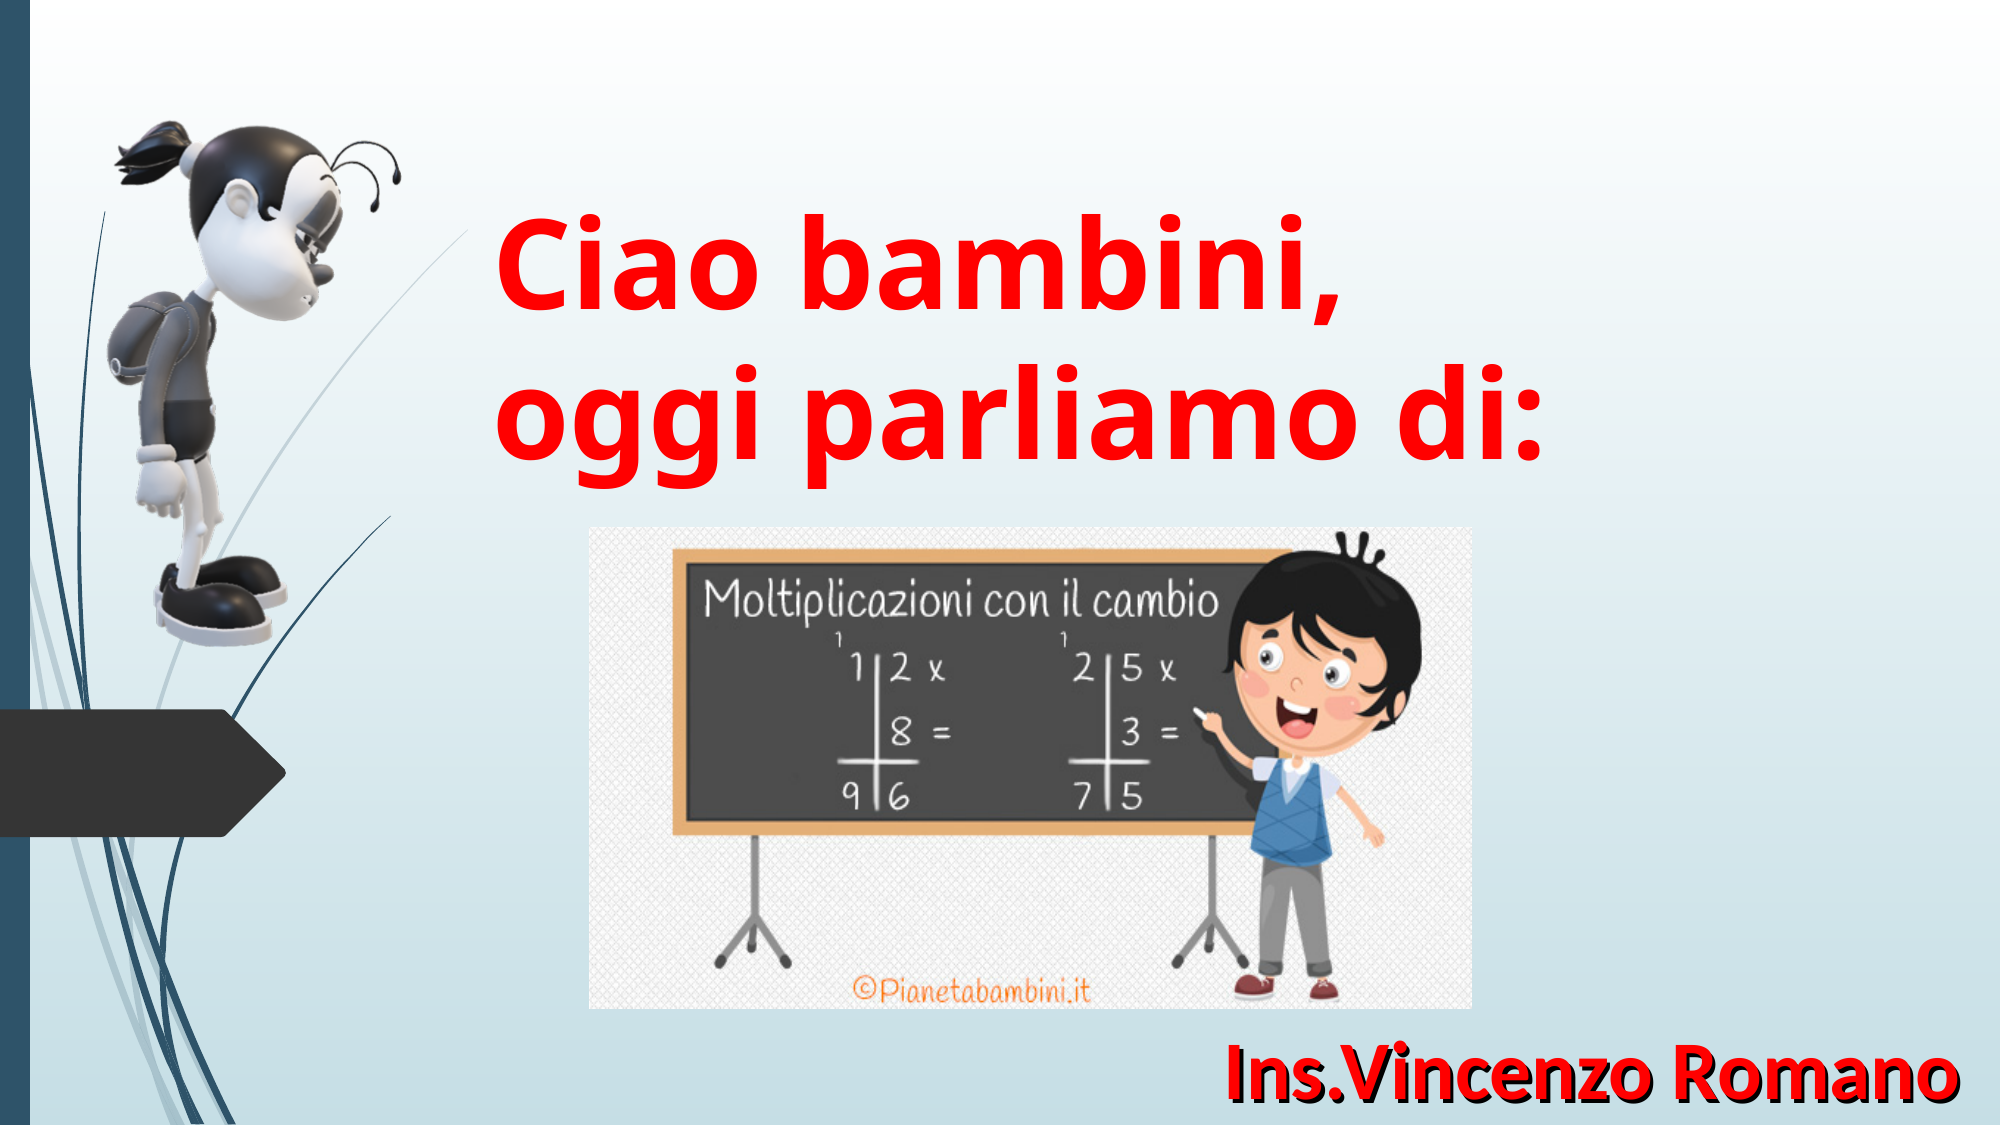

# Ciao bambini, oggi parliamo di:
Ins.Vincenzo Romano